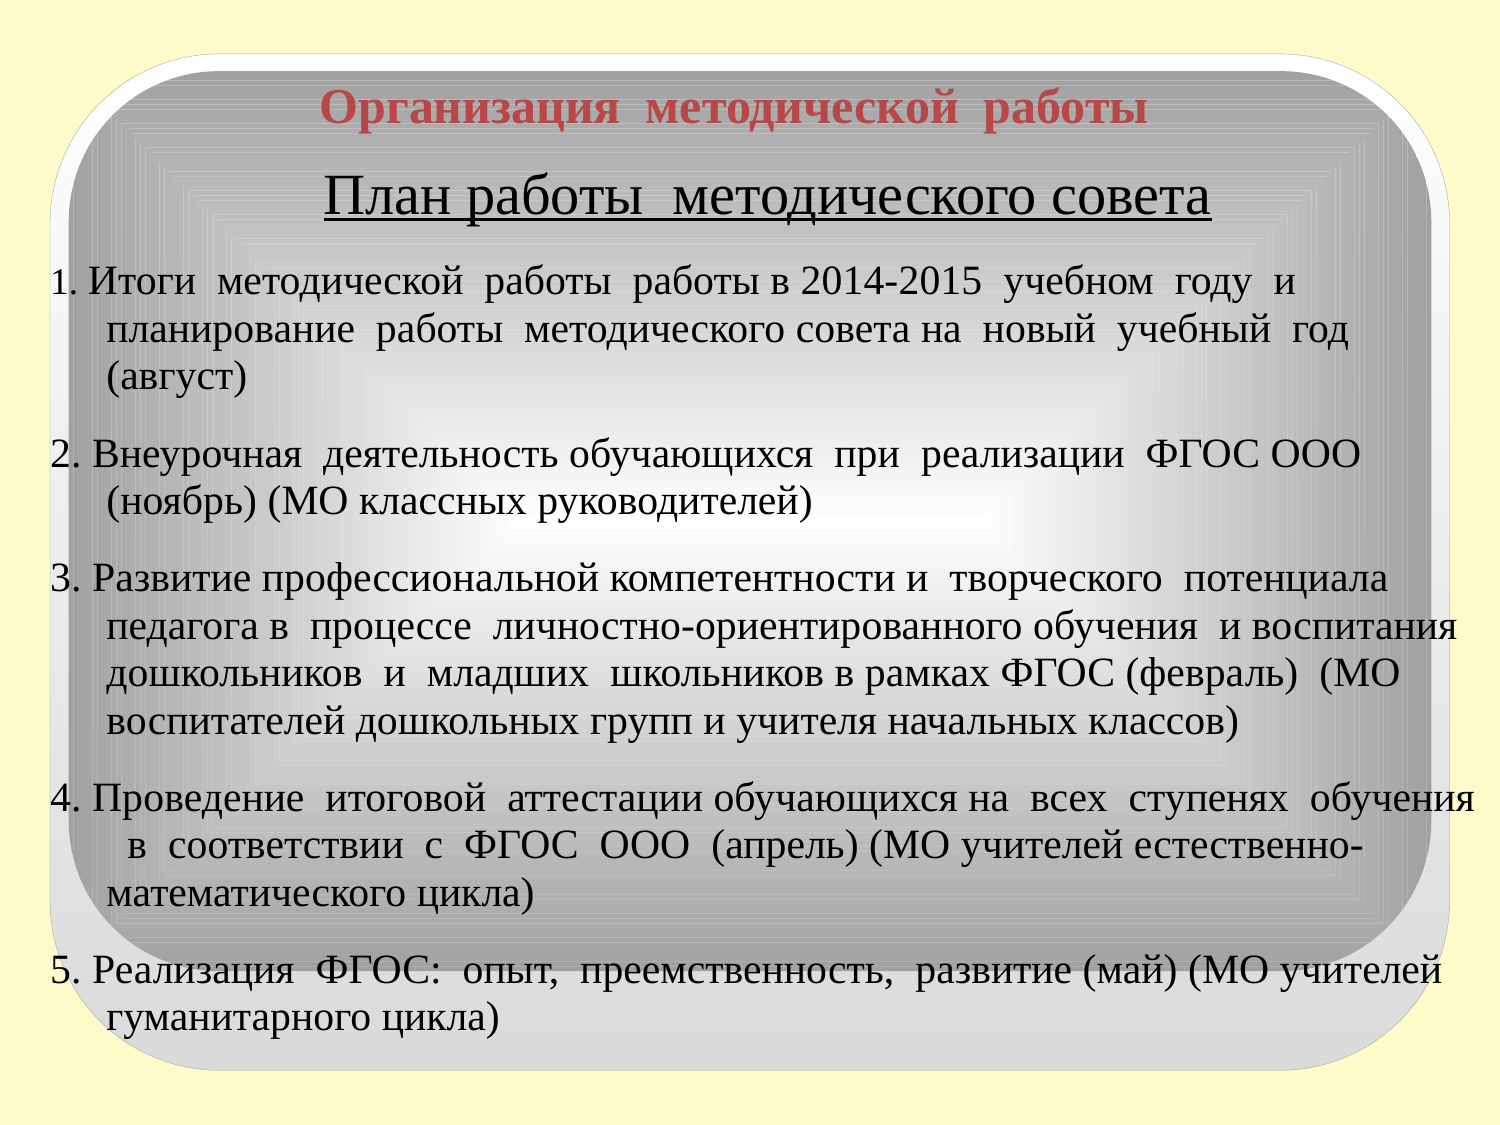

# Организация методической работы
План работы методического совета
1. Итоги методической работы работы в 2014-2015 учебном году и планирование работы методического совета на новый учебный год (август)
2. Внеурочная деятельность обучающихся при реализации ФГОС ООО (ноябрь) (МО классных руководителей)
3. Развитие профессиональной компетентности и творческого потенциала педагога в процессе личностно-ориентированного обучения и воспитания дошкольников и младших школьников в рамках ФГОС (февраль) (МО воспитателей дошкольных групп и учителя начальных классов)
4. Проведение итоговой аттестации обучающихся на всех ступенях обучения в соответствии с ФГОС ООО (апрель) (МО учителей естественно-математического цикла)
5. Реализация ФГОС: опыт, преемственность, развитие (май) (МО учителей гуманитарного цикла)